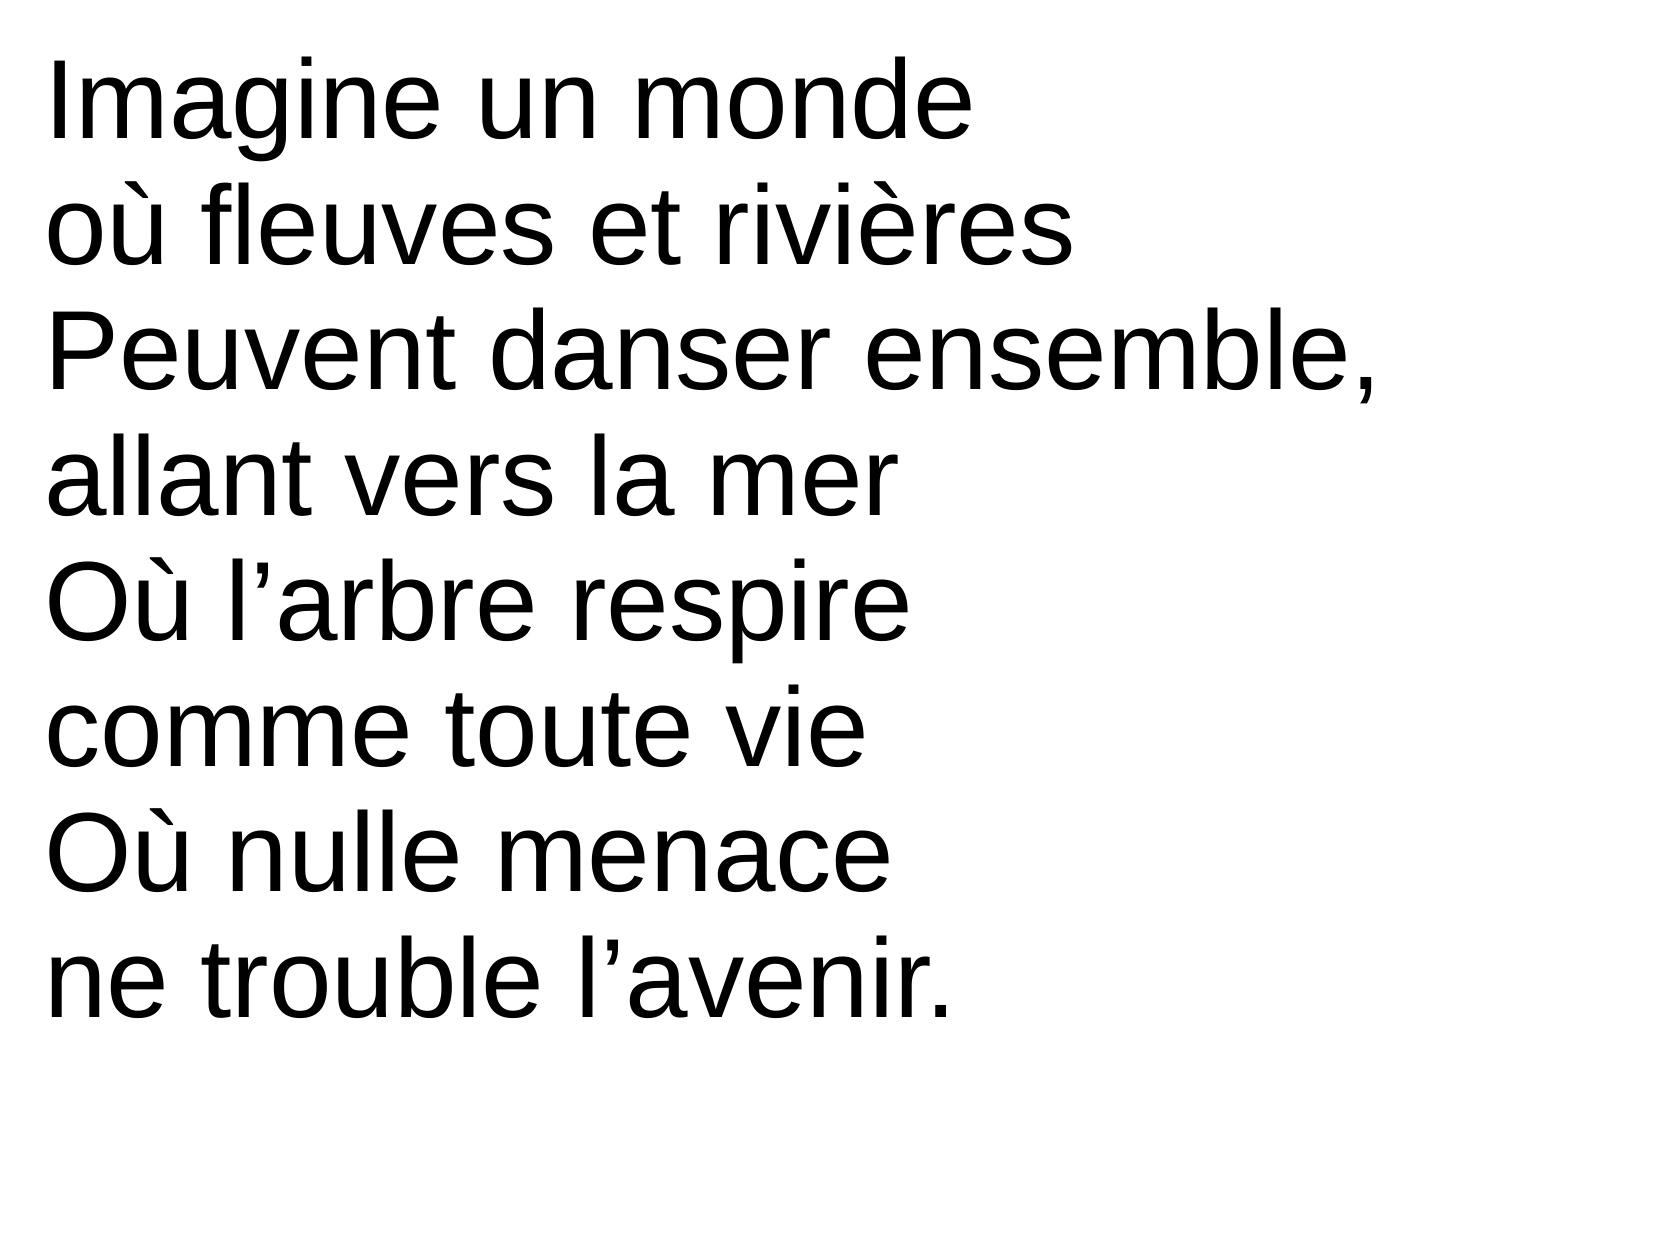

Imagine un monde
où fleuves et rivières
Peuvent danser ensemble, allant vers la mer
Où l’arbre respire
comme toute vie
Où nulle menace
ne trouble l’avenir.